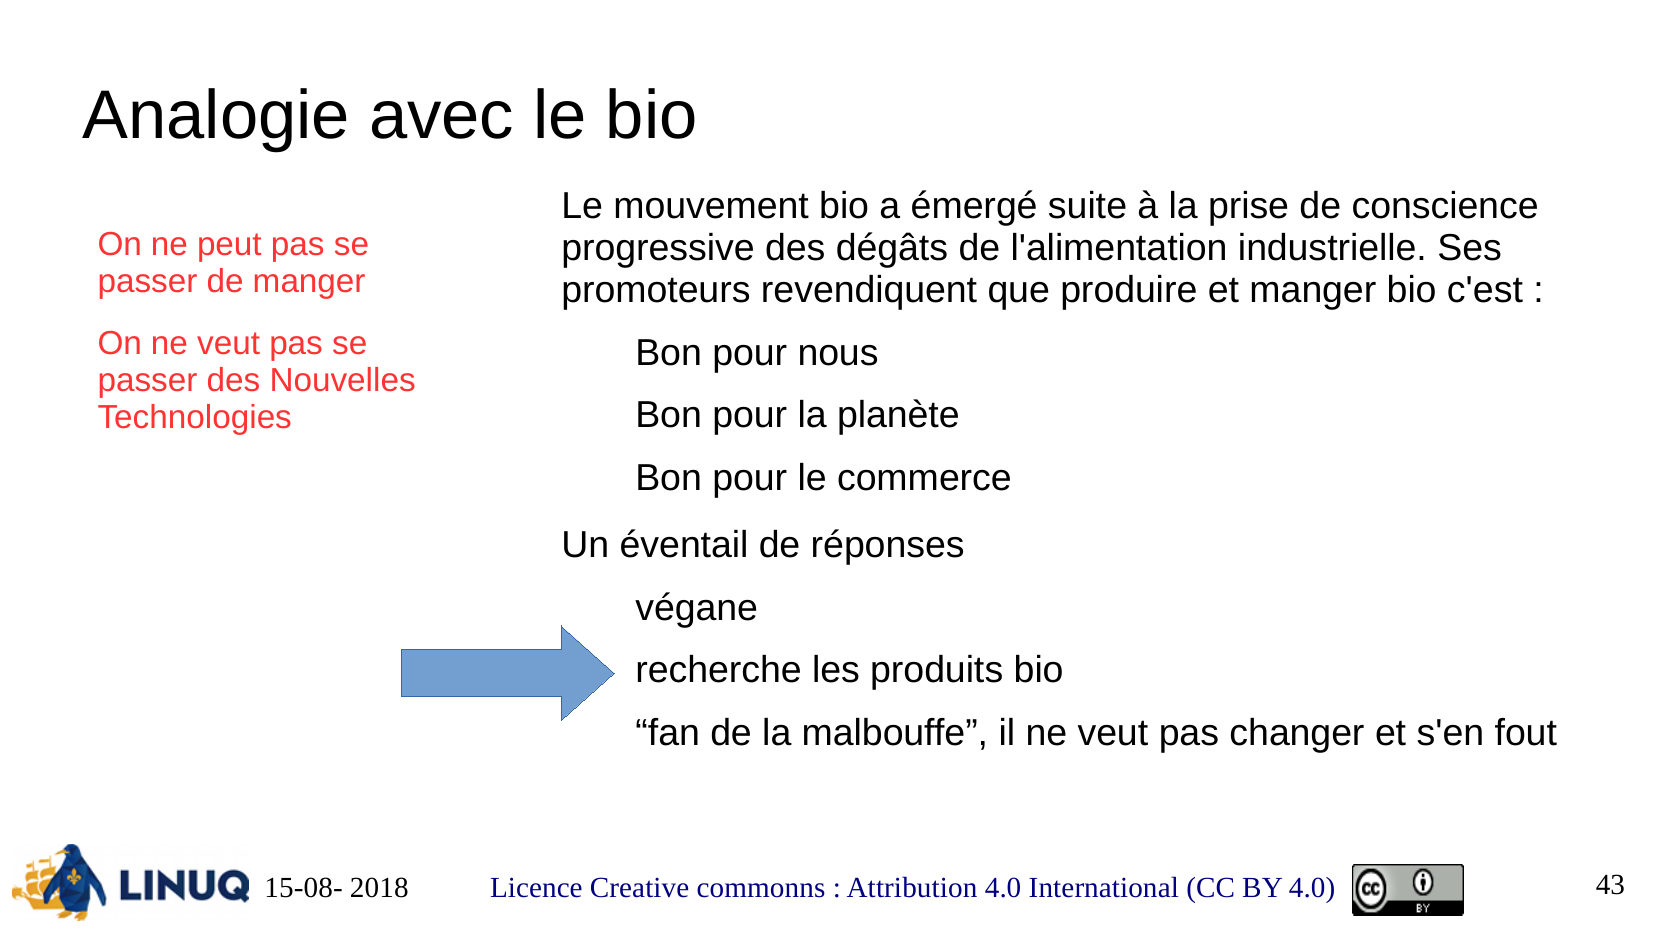

# Analogie avec le bio
Le mouvement bio a émergé suite à la prise de conscience progressive des dégâts de l'alimentation industrielle. Ses promoteurs revendiquent que produire et manger bio c'est :
	Bon pour nous
	Bon pour la planète
	Bon pour le commerce
Un éventail de réponses
	végane
	recherche les produits bio
	“fan de la malbouffe”, il ne veut pas changer et s'en fout
On ne peut pas se passer de manger
On ne veut pas se passer des Nouvelles Technologies
43
15-08- 2018